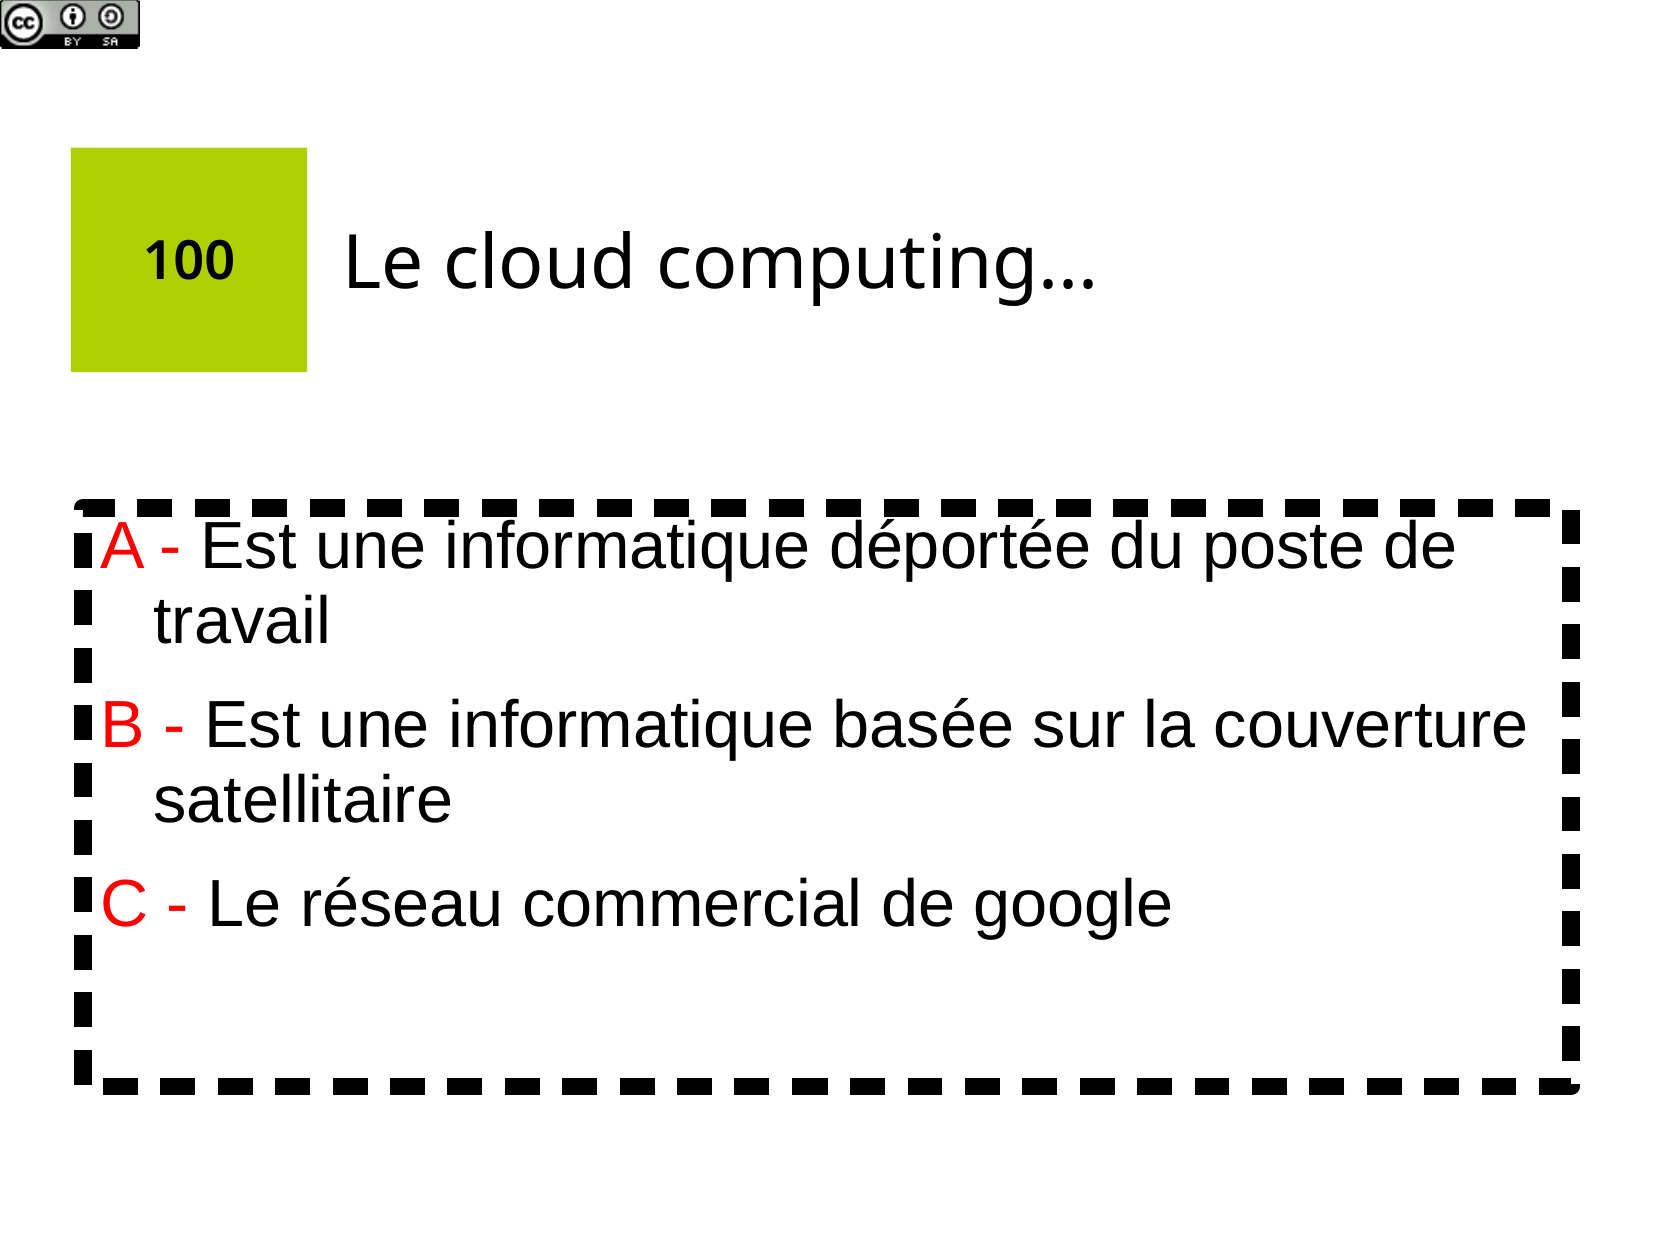

# Le cloud computing...
100
Est une informatique déportée du poste de travail
Est une informatique basée sur la couverture satellitaire
Le réseau commercial de google